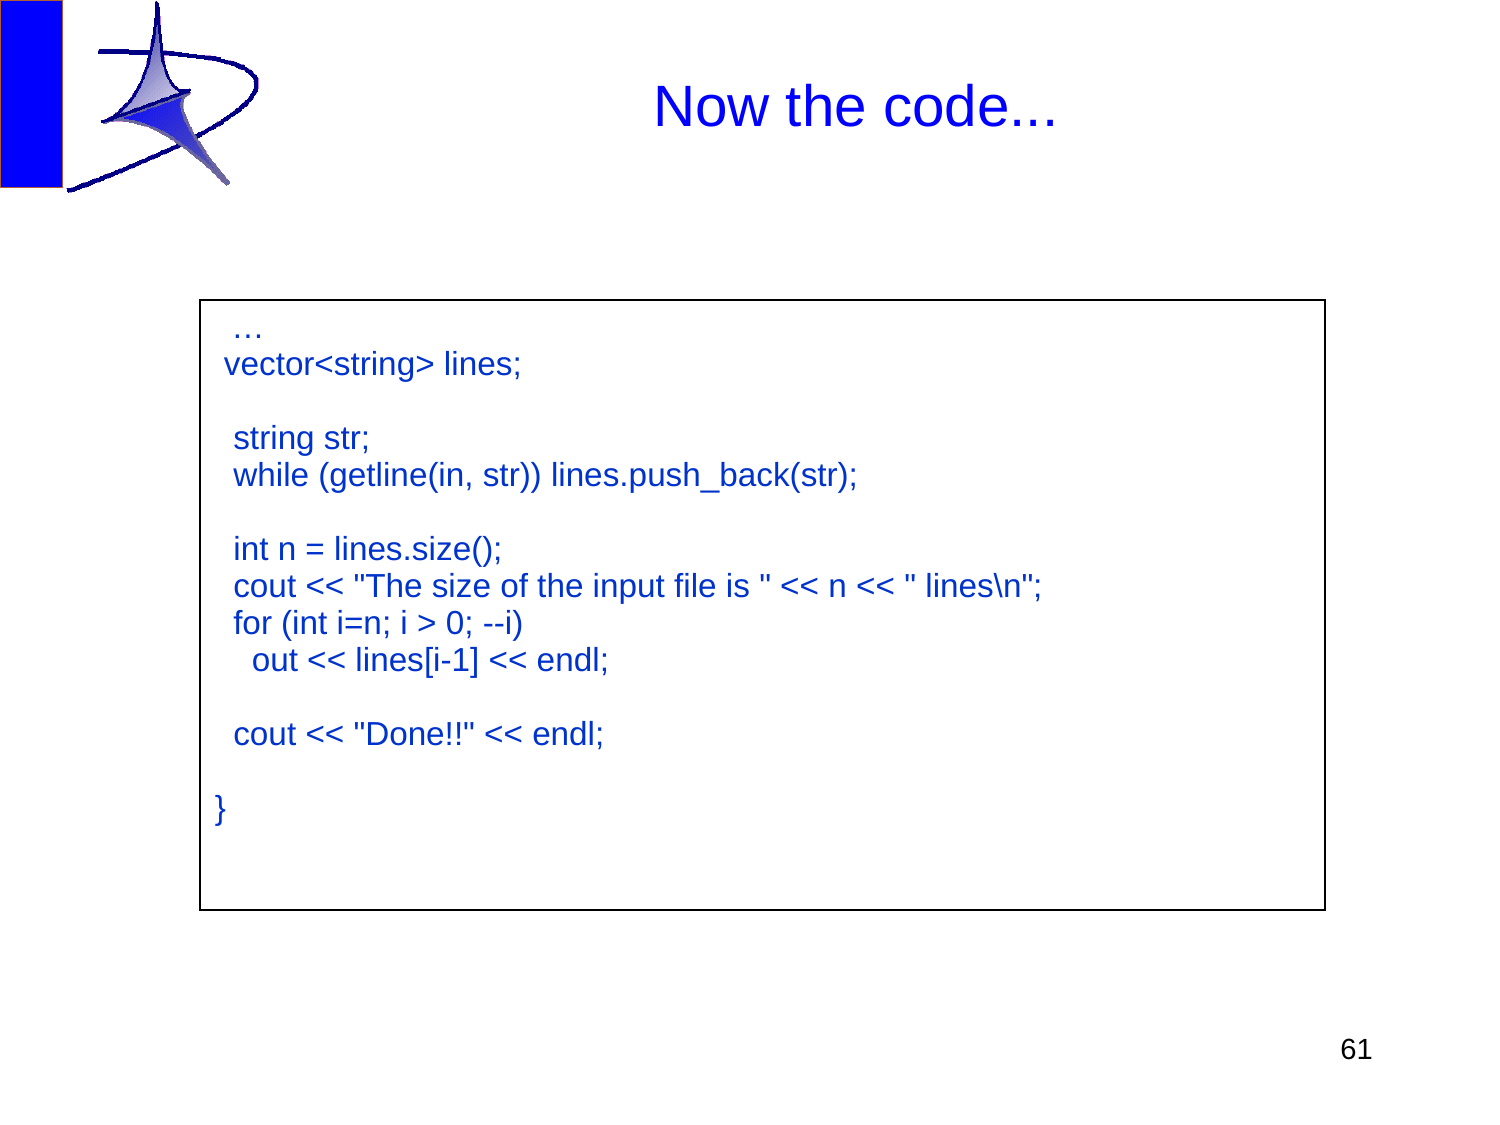

# Now the code...
 …
 vector<string> lines;
 string str;
 while (getline(in, str)) lines.push_back(str);
 int n = lines.size();
 cout << "The size of the input file is " << n << " lines\n";
 for (int i=n; i > 0; --i)
 out << lines[i-1] << endl;
 cout << "Done!!" << endl;
}
61